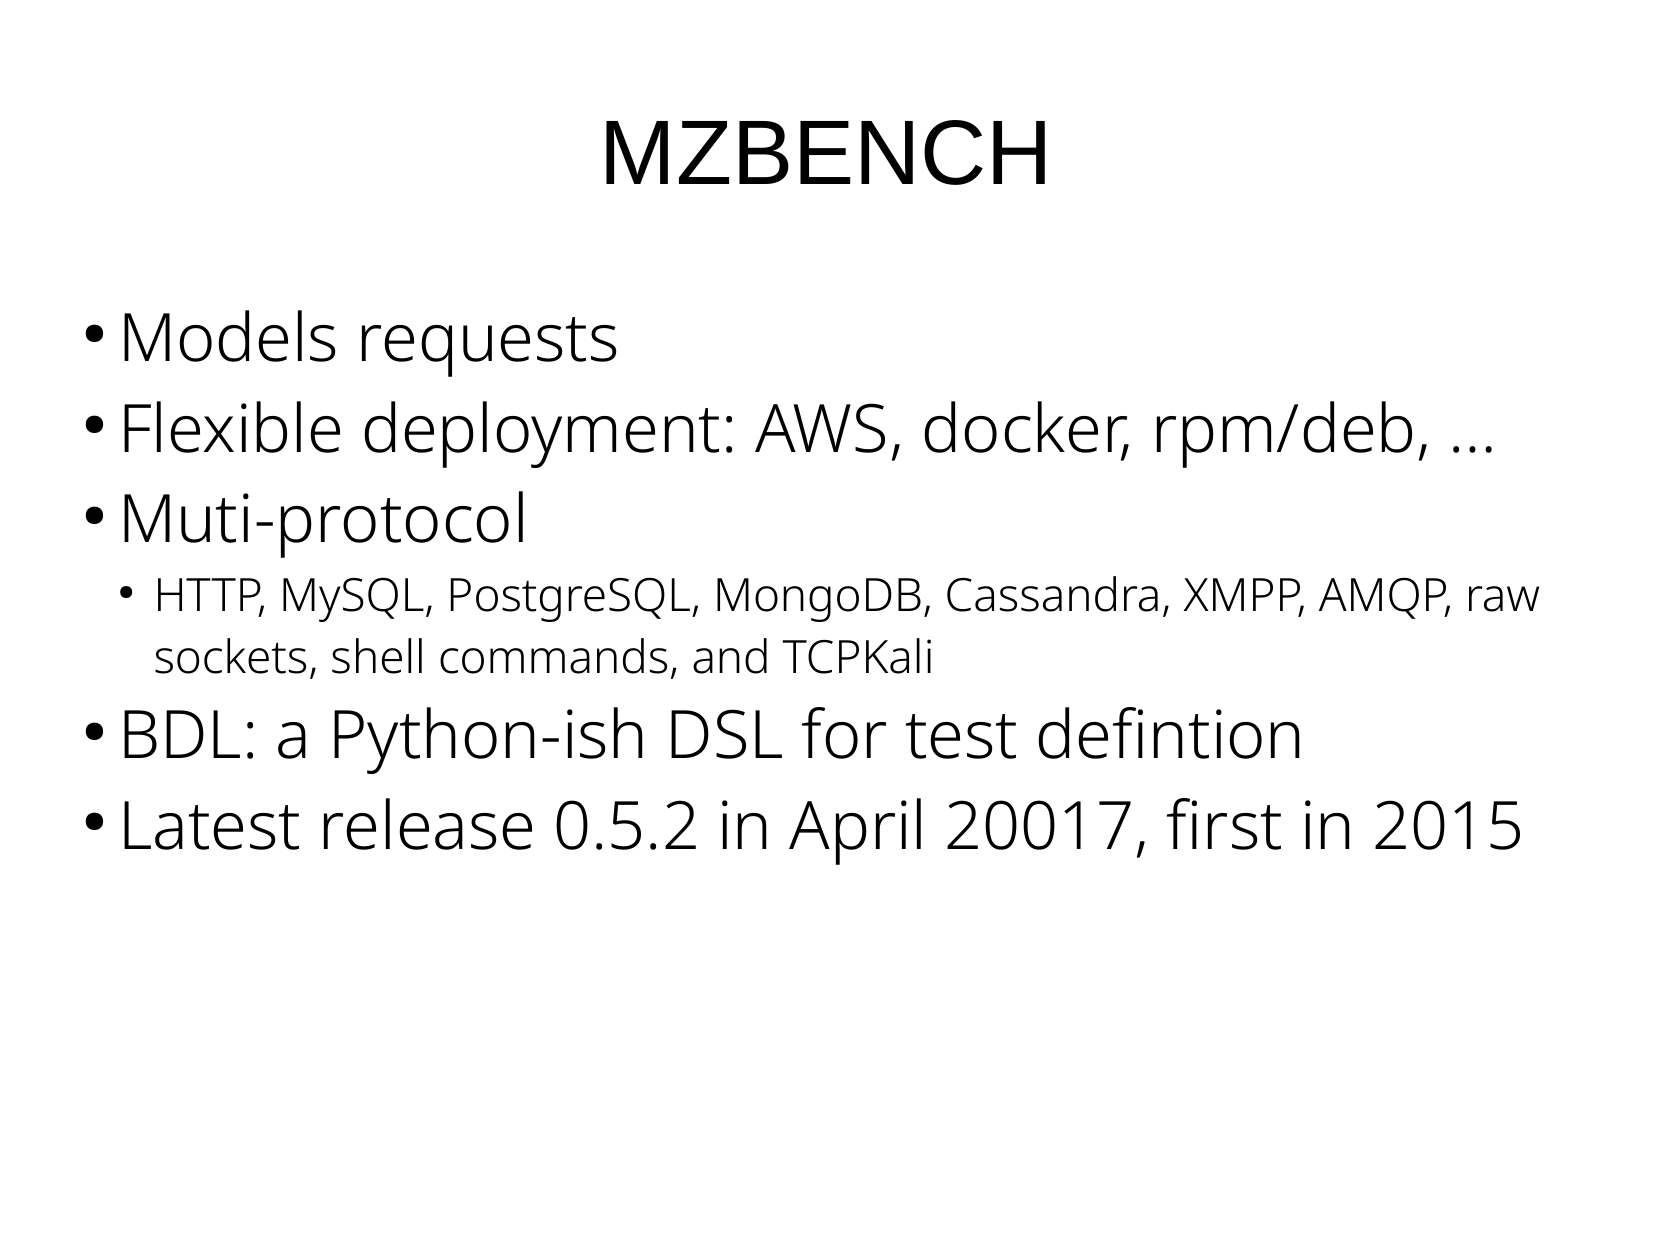

# MZBENCH
Models requests
Flexible deployment: AWS, docker, rpm/deb, …
Muti-protocol
HTTP, MySQL, PostgreSQL, MongoDB, Cassandra, XMPP, AMQP, raw sockets, shell commands, and TCPKali
BDL: a Python-ish DSL for test defintion
Latest release 0.5.2 in April 20017, first in 2015